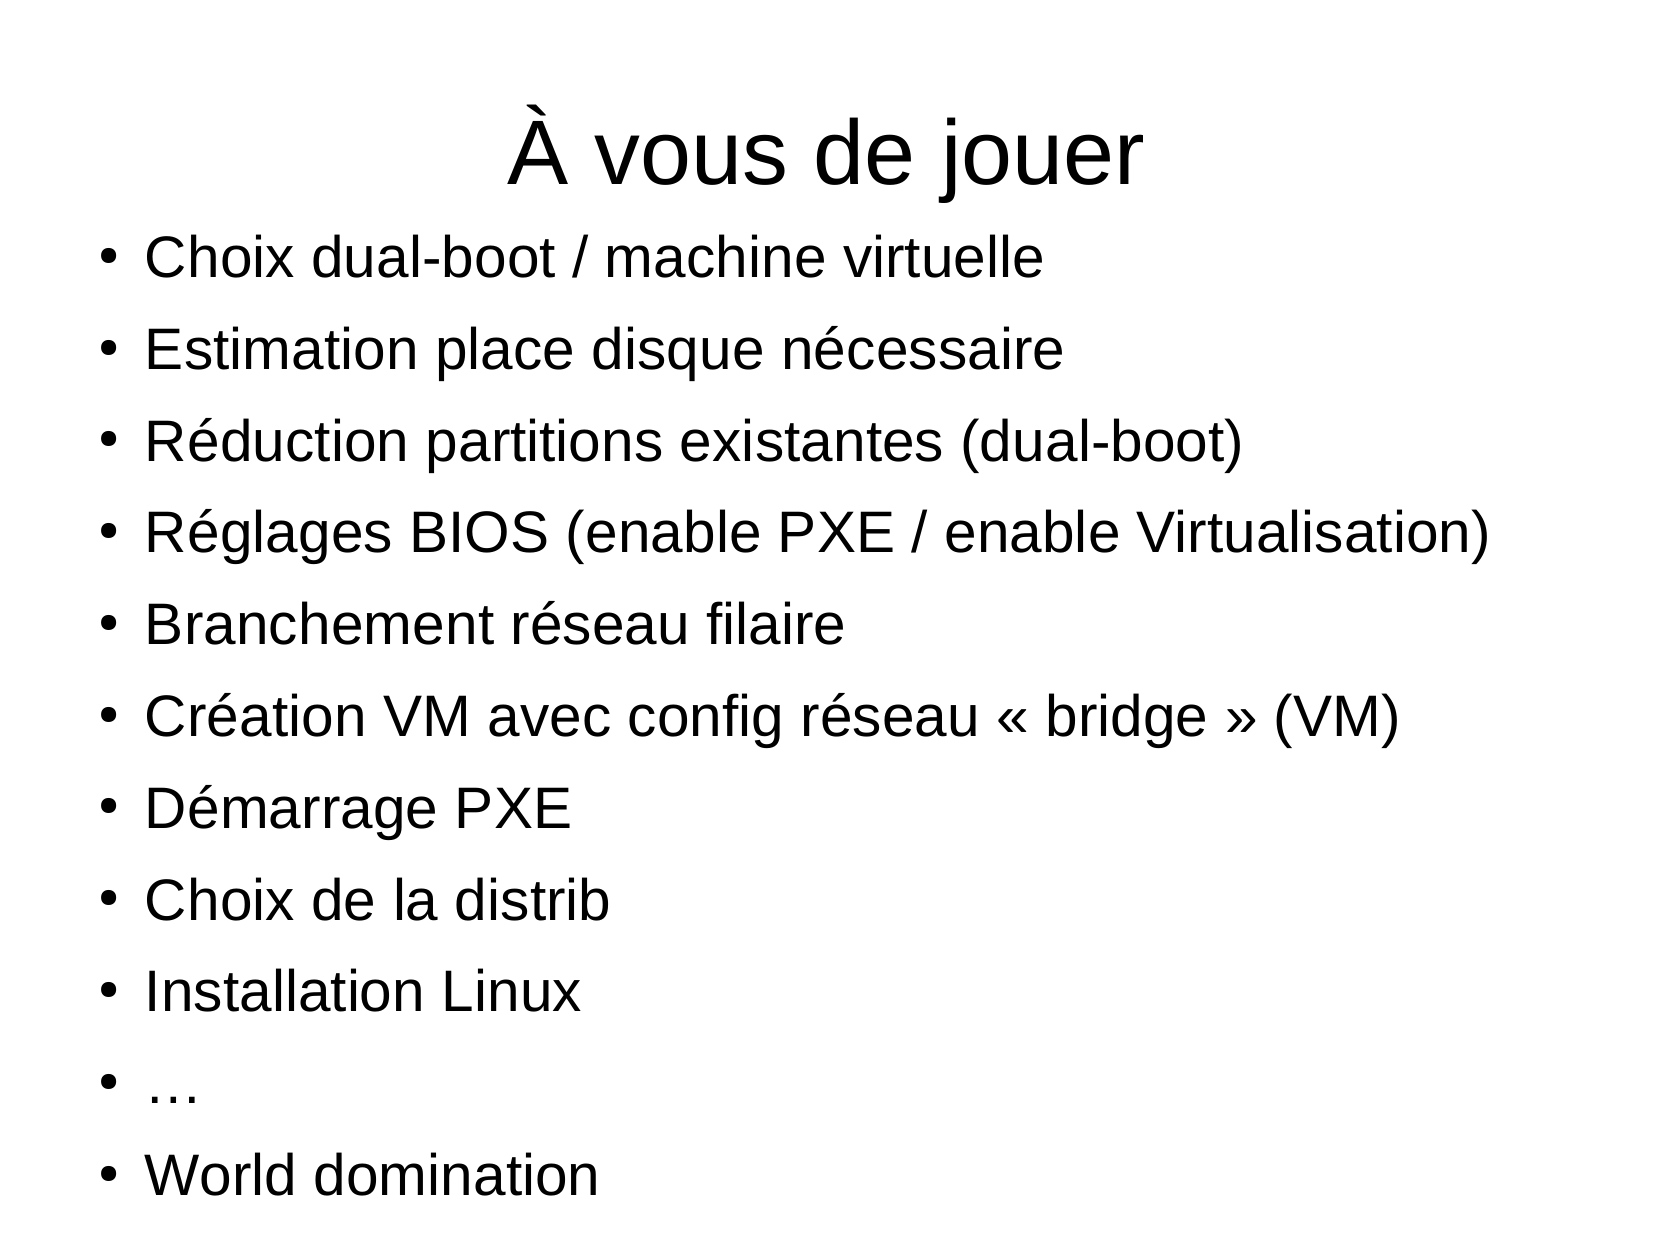

# À vous de jouer
Choix dual-boot / machine virtuelle
Estimation place disque nécessaire
Réduction partitions existantes (dual-boot)
Réglages BIOS (enable PXE / enable Virtualisation)
Branchement réseau filaire
Création VM avec config réseau « bridge » (VM)
Démarrage PXE
Choix de la distrib
Installation Linux
…
World domination